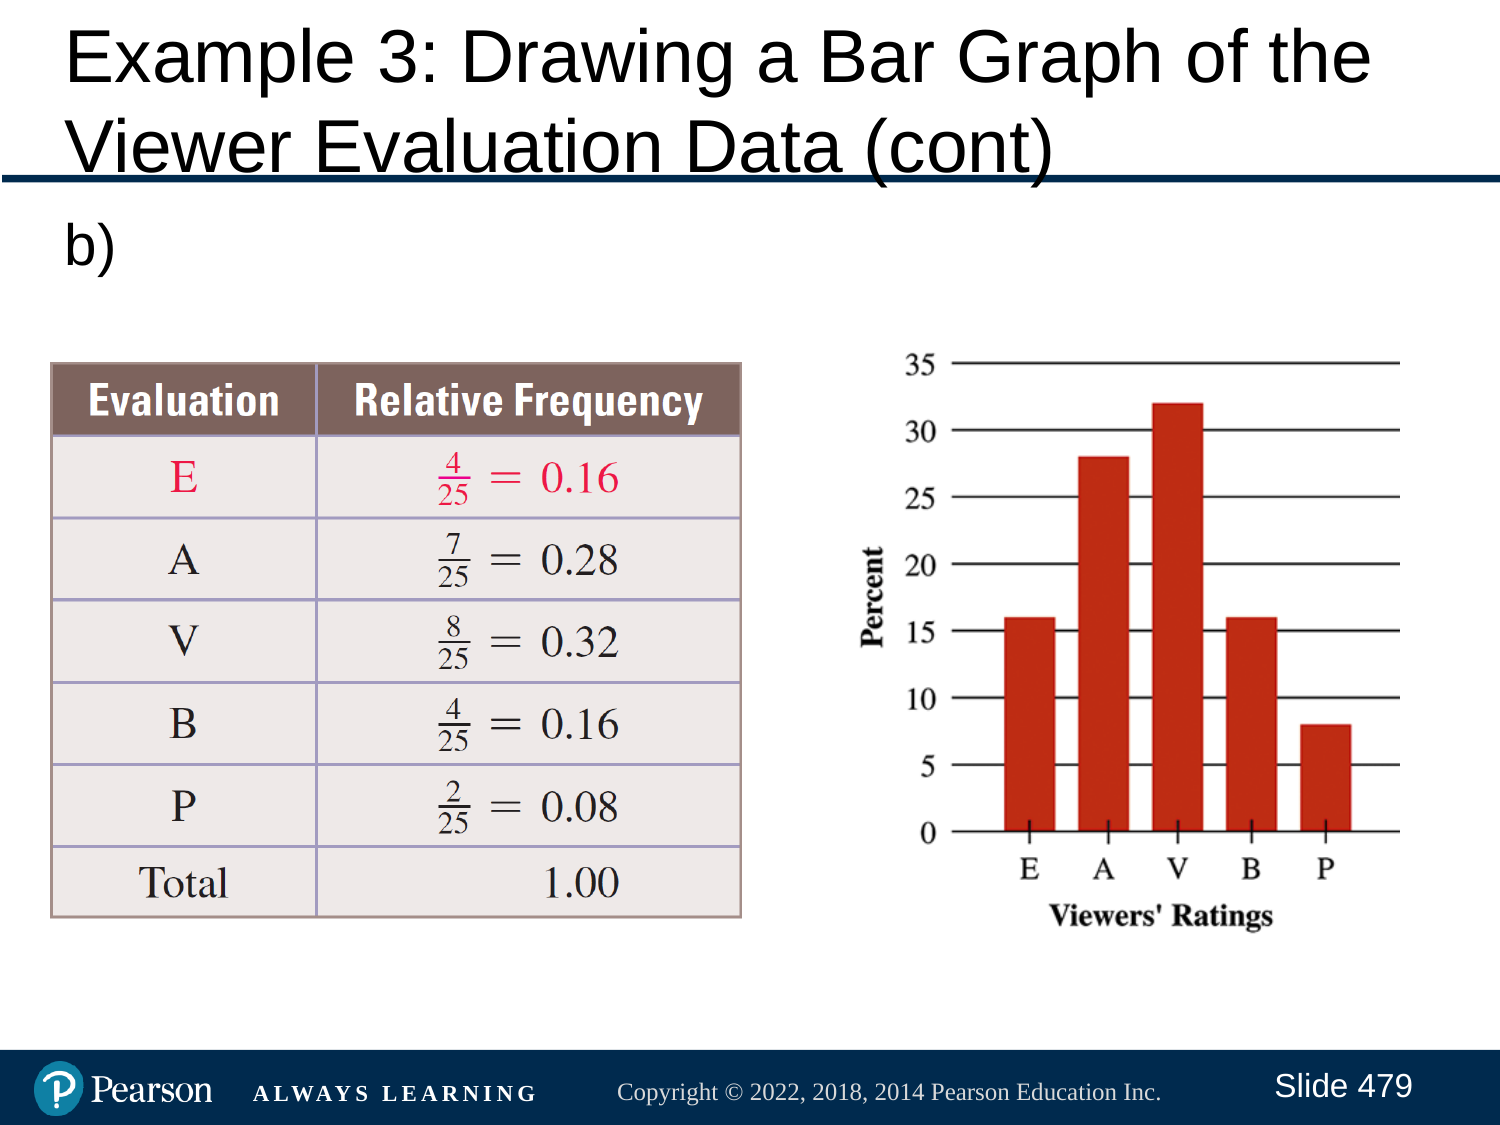

# Example 3: Drawing a Bar Graph of the Viewer Evaluation Data (cont)